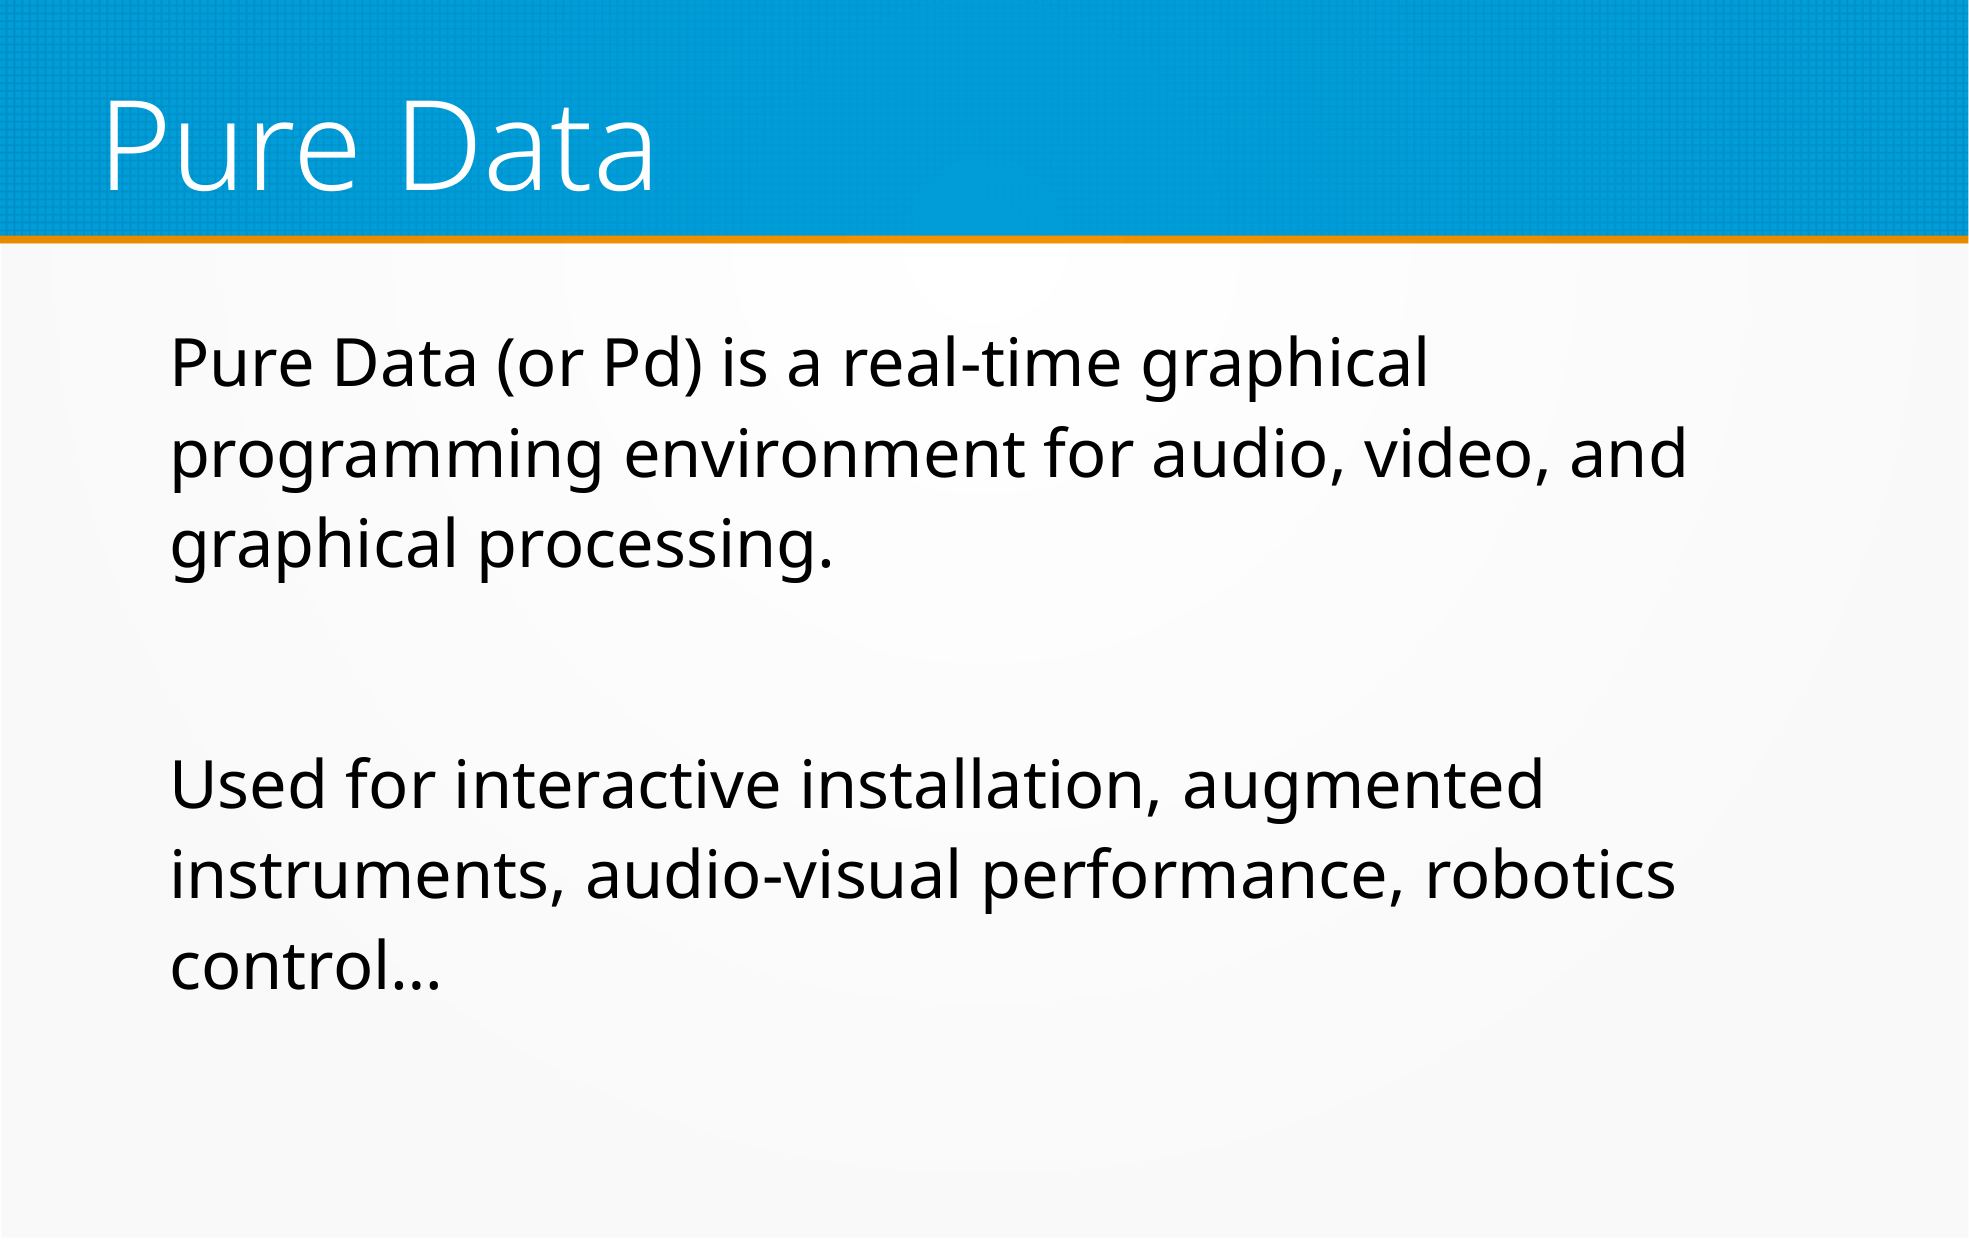

# Pure Data
Pure Data (or Pd) is a real-time graphical programming environment for audio, video, and graphical processing.
Used for interactive installation, augmented instruments, audio-visual performance, robotics control…